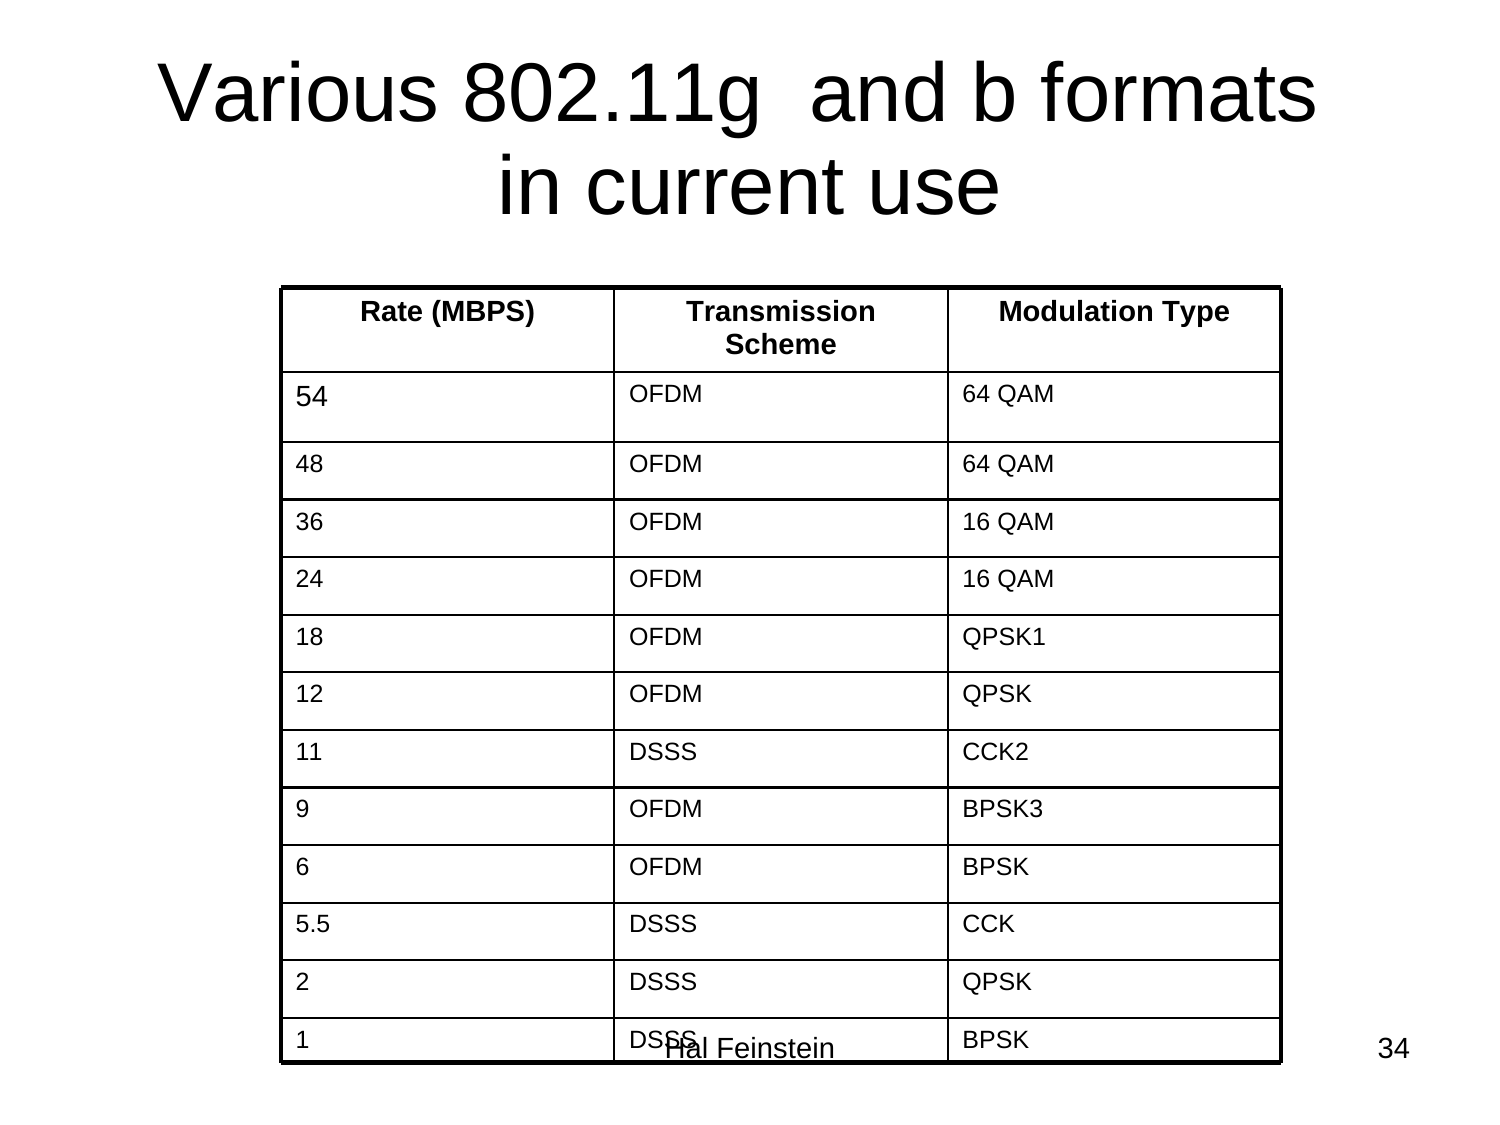

# Various 802.11g and b formats in current use
Rate (MBPS)
Transmission Scheme
Modulation Type
54
OFDM
64 QAM
48
OFDM
64 QAM
36
OFDM
16 QAM
24
OFDM
16 QAM
18
OFDM
QPSK1
12
OFDM
QPSK
11
DSSS
CCK2
9
OFDM
BPSK3
6
OFDM
BPSK
5.5
DSSS
CCK
2
DSSS
QPSK
1
DSSS
BPSK
Hal Feinstein
34